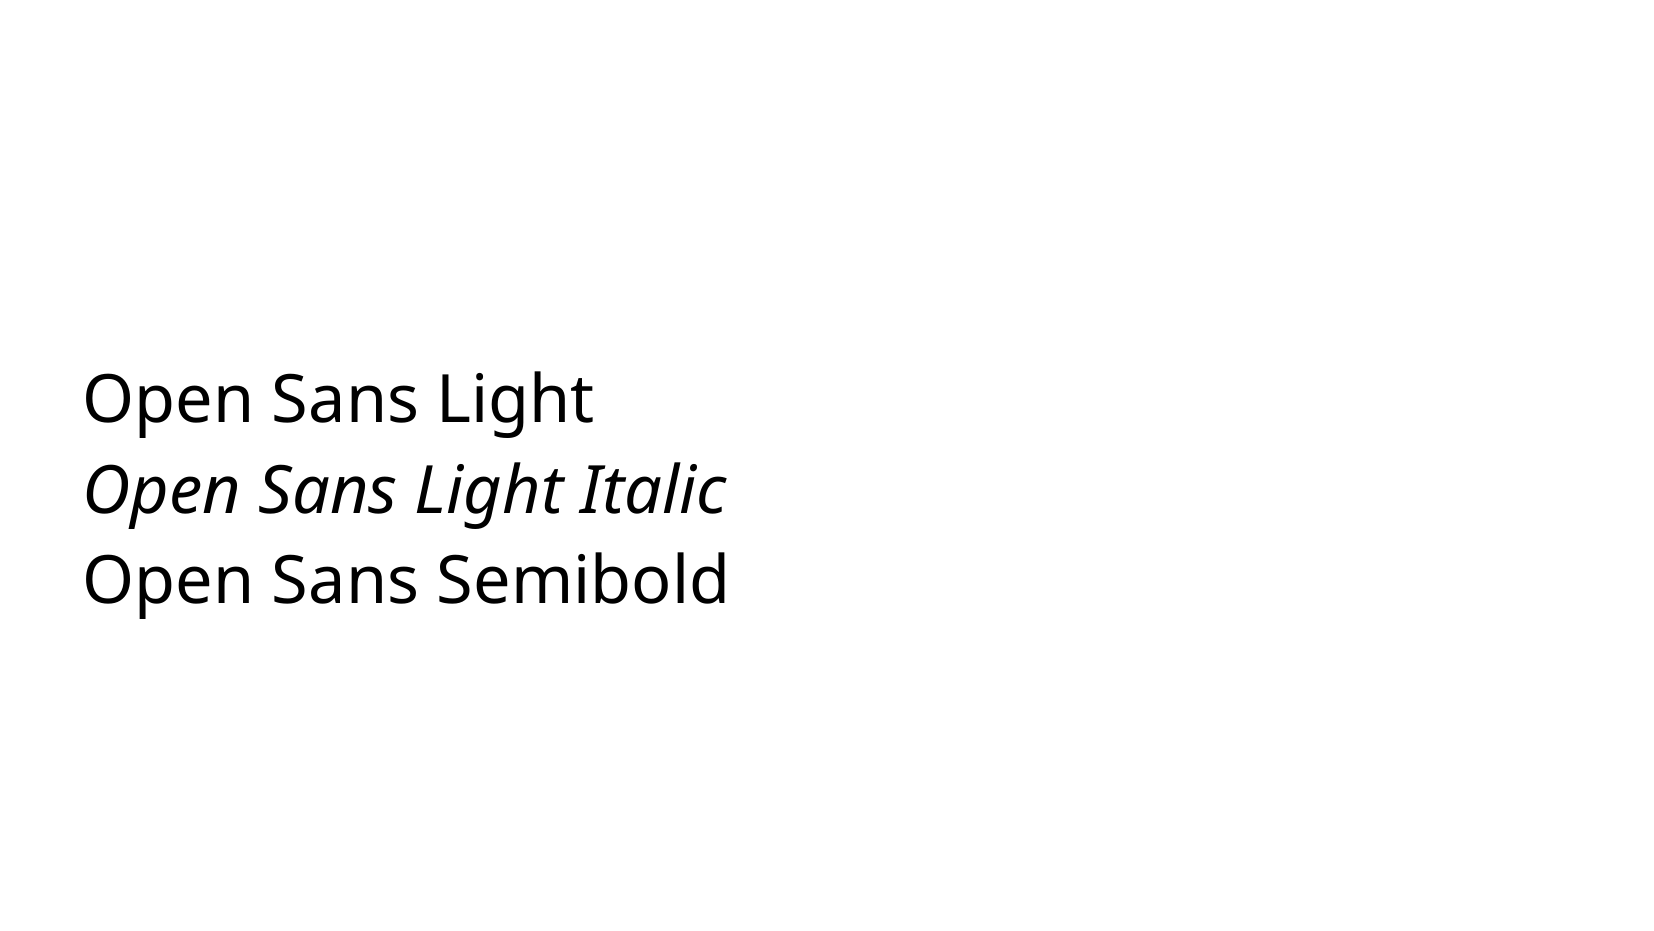

# Open Sans Light Open Sans Light Italic
Open Sans Semibold